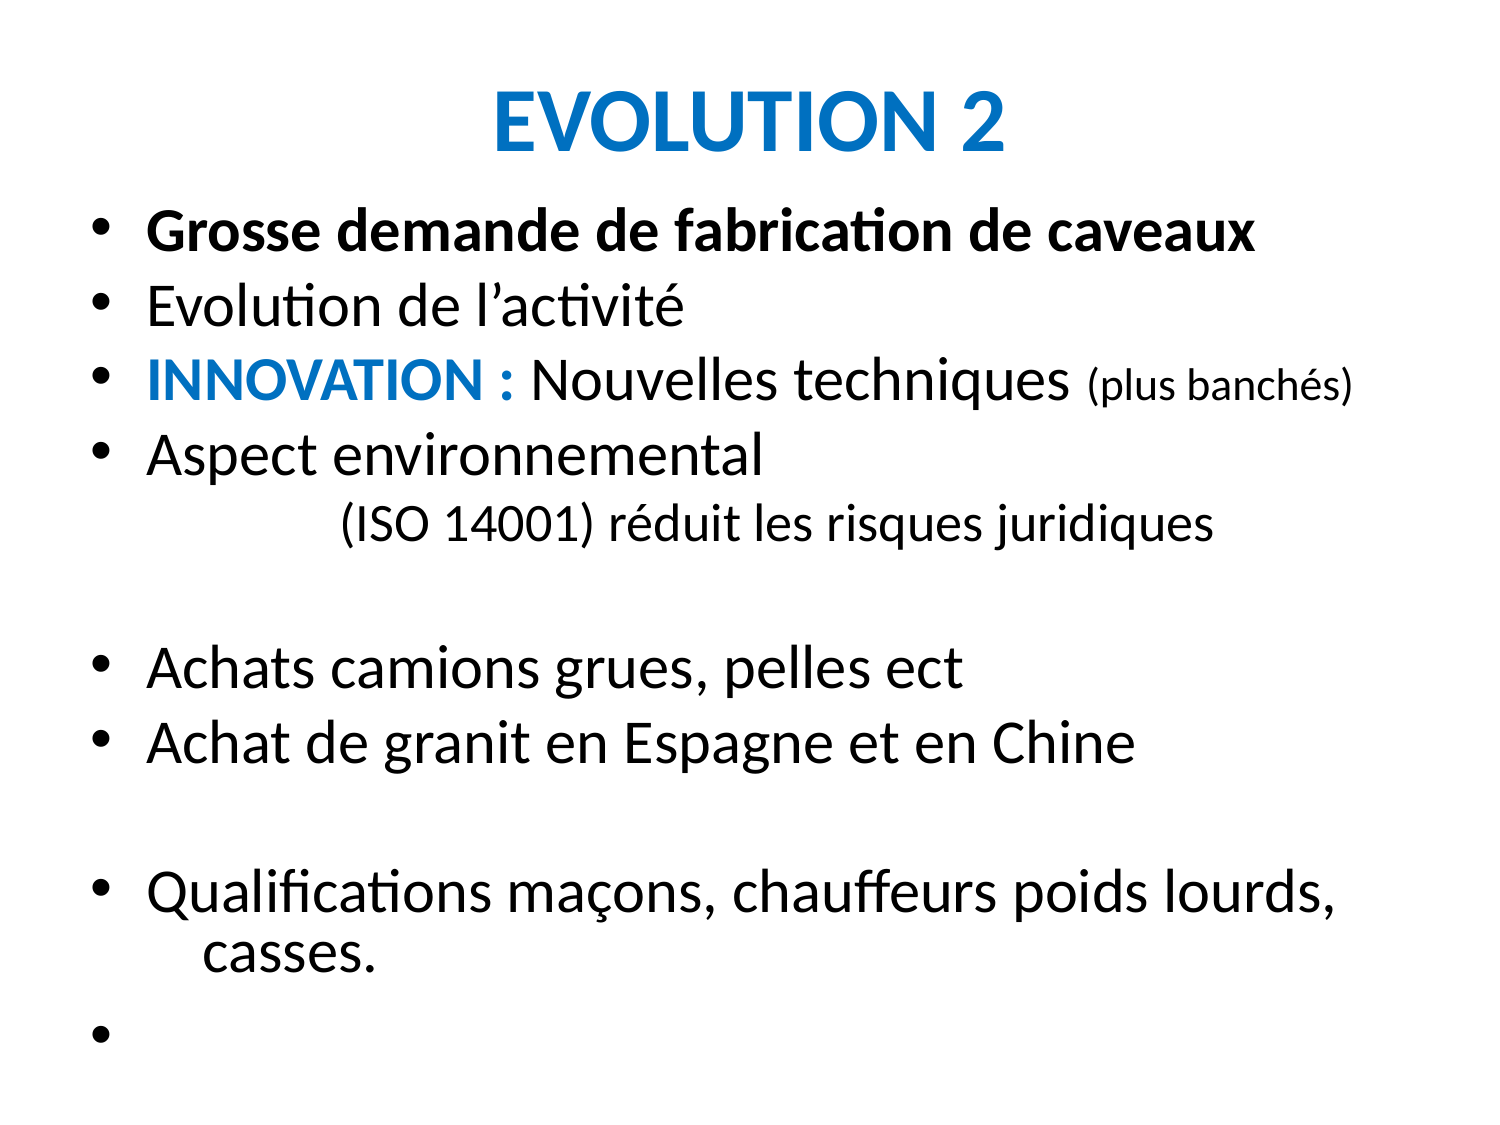

# EVOLUTION 2
Grosse demande de fabrication de caveaux
Evolution de l’activité
INNOVATION : Nouvelles techniques (plus banchés)
Aspect environnemental
(ISO 14001) réduit les risques juridiques
Achats camions grues, pelles ect
Achat de granit en Espagne et en Chine
Qualifications maçons, chauffeurs poids lourds, casses.